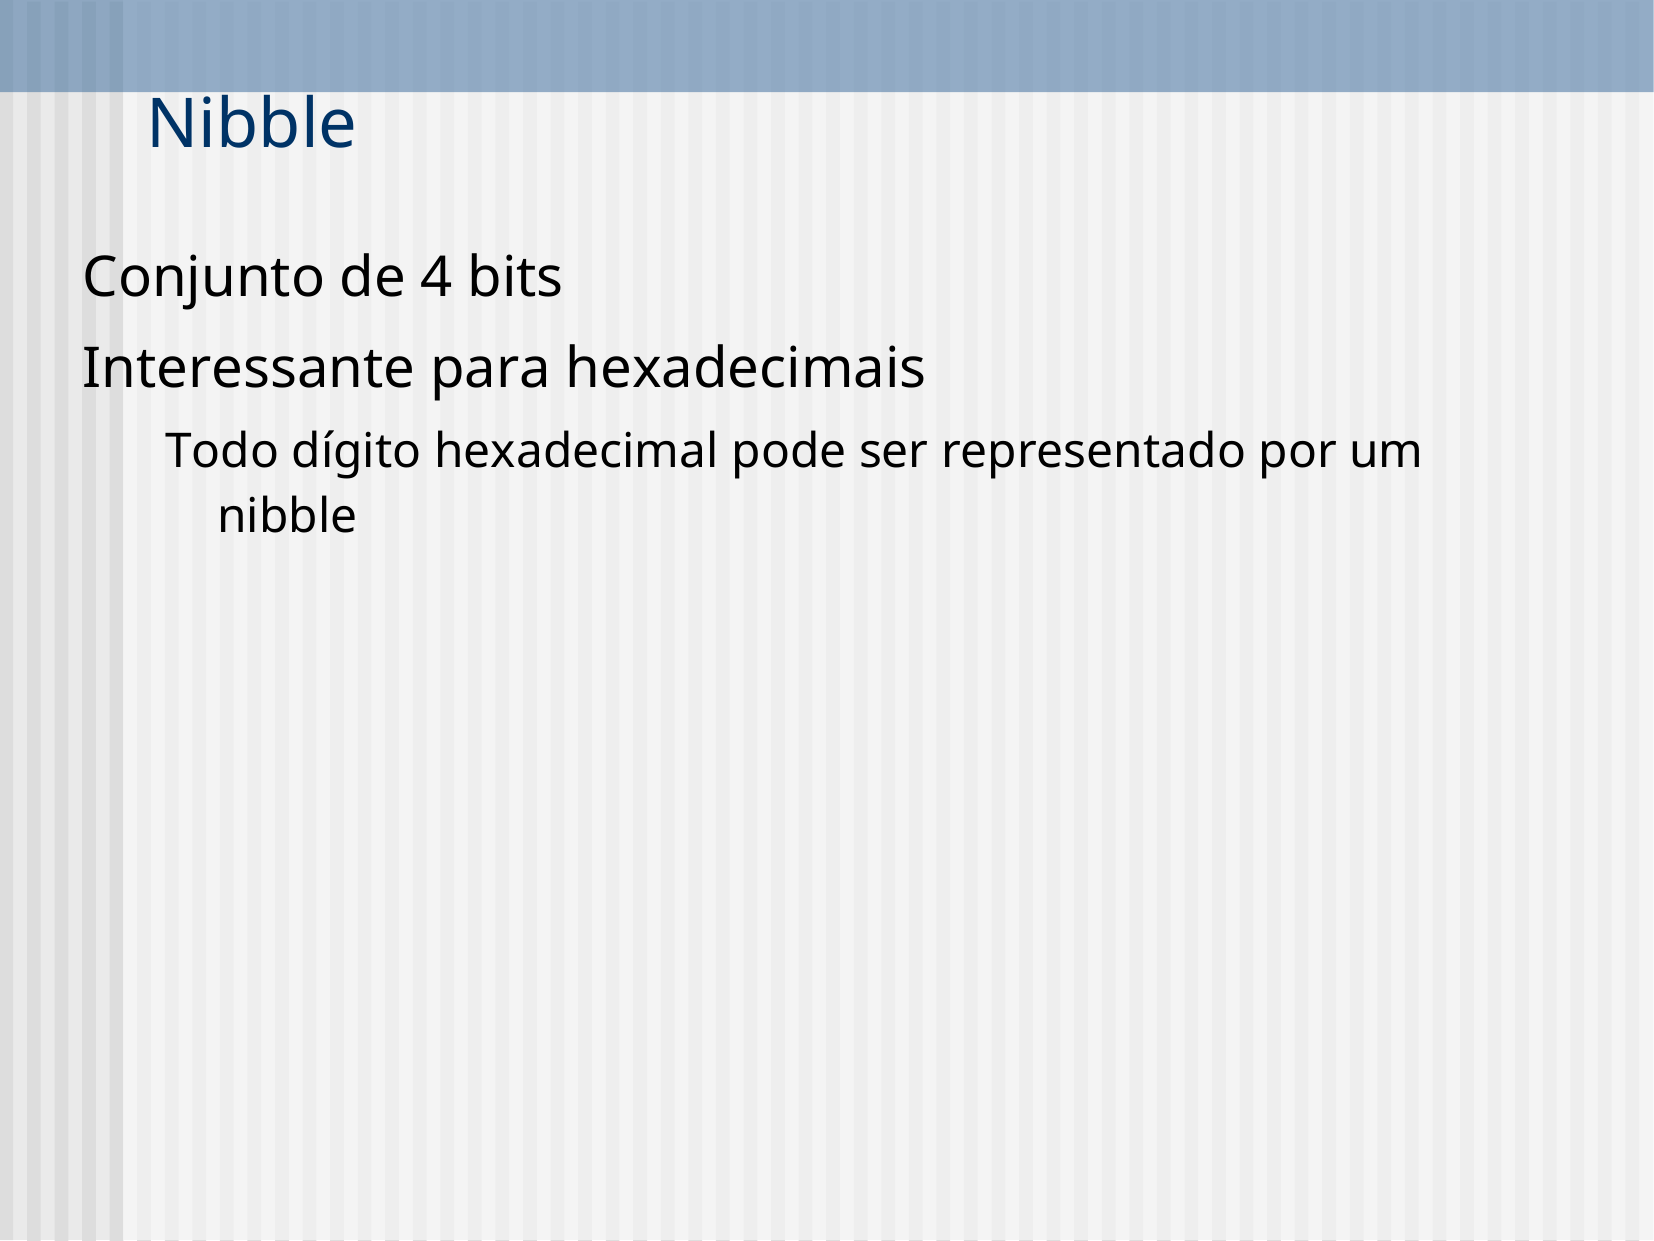

# Nibble
Conjunto de 4 bits
Interessante para hexadecimais
Todo dígito hexadecimal pode ser representado por um nibble